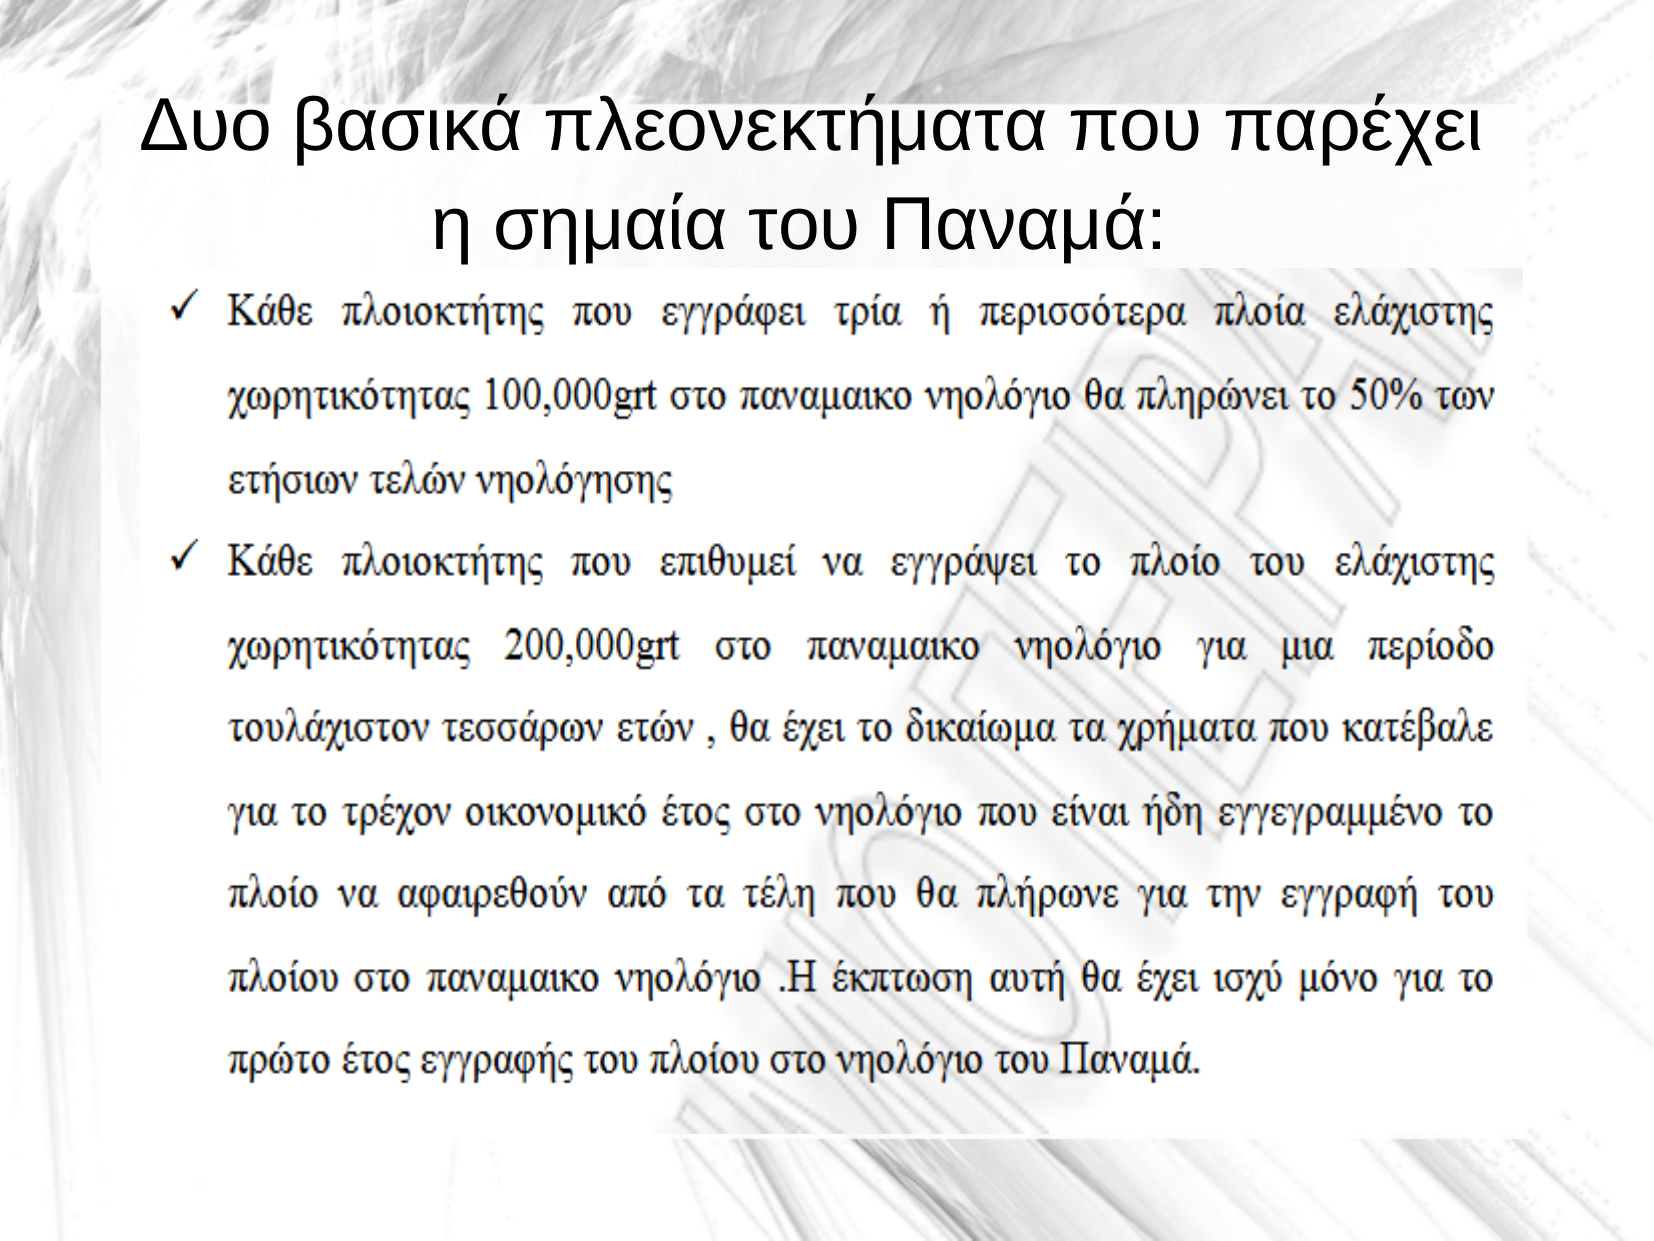

# Δυο βασικά πλεονεκτήματα που παρέχει η σημαία του Παναμά:
5